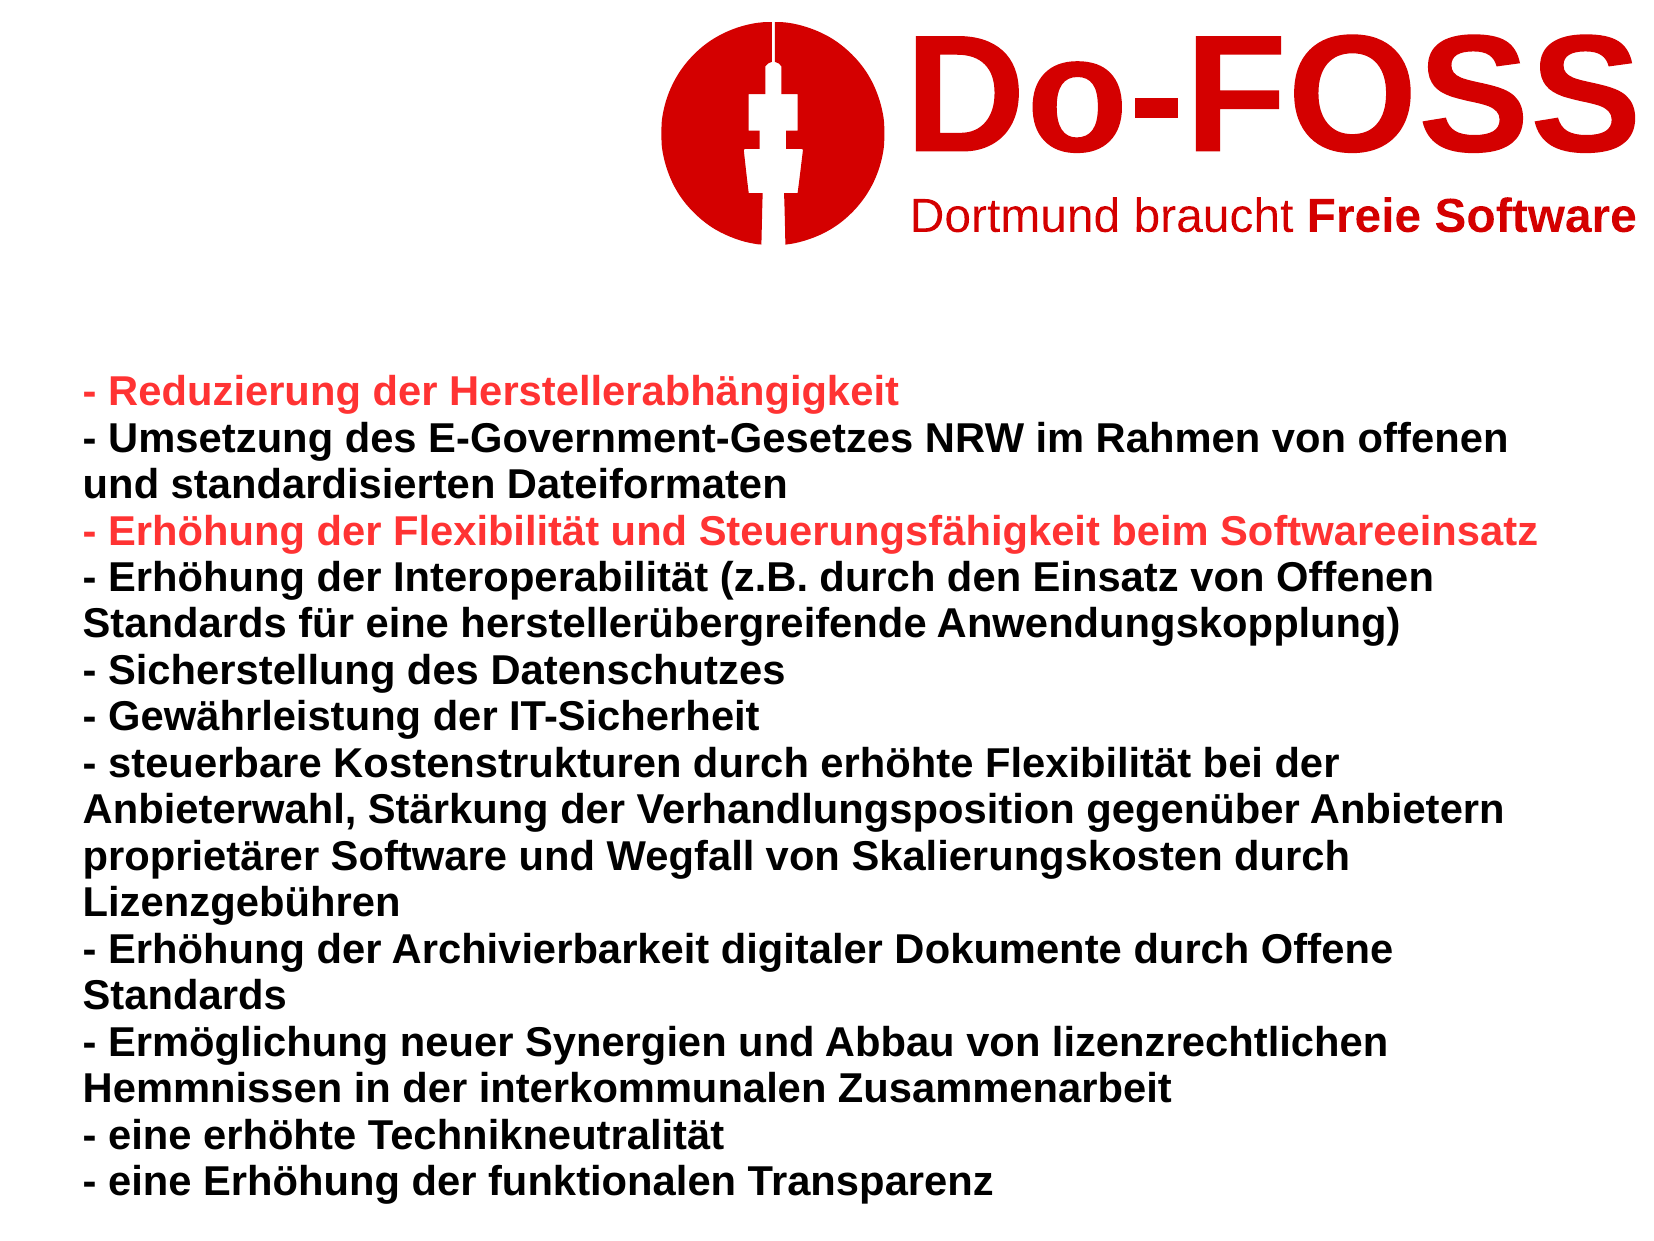

- Reduzierung der Herstellerabhängigkeit
- Umsetzung des E-Government-Gesetzes NRW im Rahmen von offenen und standardisierten Dateiformaten
- Erhöhung der Flexibilität und Steuerungsfähigkeit beim Softwareeinsatz
- Erhöhung der Interoperabilität (z.B. durch den Einsatz von Offenen Standards für eine herstellerübergreifende Anwendungskopplung)
- Sicherstellung des Datenschutzes
- Gewährleistung der IT-Sicherheit
- steuerbare Kostenstrukturen durch erhöhte Flexibilität bei der Anbieterwahl, Stärkung der Verhandlungsposition gegenüber Anbietern proprietärer Software und Wegfall von Skalierungskosten durch Lizenzgebühren
- Erhöhung der Archivierbarkeit digitaler Dokumente durch Offene Standards
- Ermöglichung neuer Synergien und Abbau von lizenzrechtlichen Hemmnissen in der interkommunalen Zusammenarbeit
- eine erhöhte Technikneutralität
- eine Erhöhung der funktionalen Transparenz